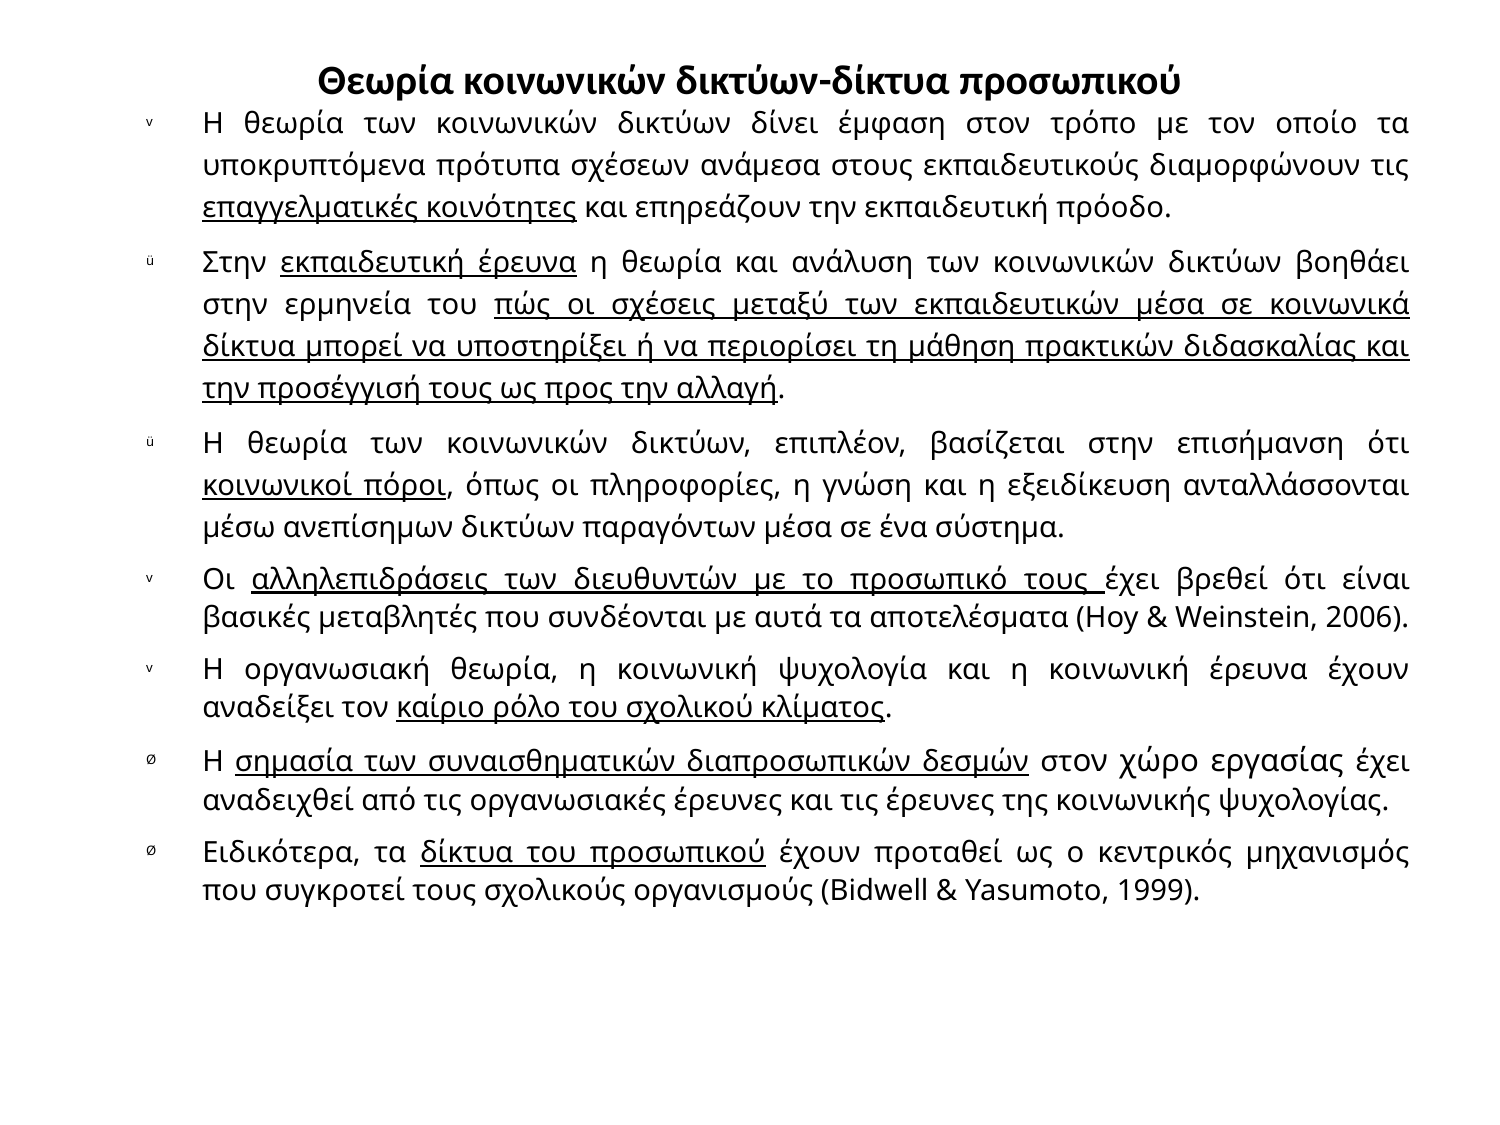

# Θεωρία κοινωνικών δικτύων-δίκτυα προσωπικού
Η θεωρία των κοινωνικών δικτύων δίνει έμφαση στον τρόπο με τον οποίο τα υποκρυπτόμενα πρότυπα σχέσεων ανάμεσα στους εκπαιδευτικούς διαμορφώνουν τις επαγγελματικές κοινότητες και επηρεάζουν την εκπαιδευτική πρόοδο.
Στην εκπαιδευτική έρευνα η θεωρία και ανάλυση των κοινωνικών δικτύων βοηθάει στην ερμηνεία του πώς οι σχέσεις μεταξύ των εκπαιδευτικών μέσα σε κοινωνικά δίκτυα μπορεί να υποστηρίξει ή να περιορίσει τη μάθηση πρακτικών διδασκαλίας και την προσέγγισή τους ως προς την αλλαγή.
Η θεωρία των κοινωνικών δικτύων, επιπλέον, βασίζεται στην επισήμανση ότι κοινωνικοί πόροι, όπως οι πληροφορίες, η γνώση και η εξειδίκευση ανταλλάσσονται μέσω ανεπίσημων δικτύων παραγόντων μέσα σε ένα σύστημα.
Οι αλληλεπιδράσεις των διευθυντών με το προσωπικό τους έχει βρεθεί ότι είναι βασικές μεταβλητές που συνδέονται με αυτά τα αποτελέσματα (Hoy & Weinstein, 2006).
Η οργανωσιακή θεωρία, η κοινωνική ψυχολογία και η κοινωνική έρευνα έχουν αναδείξει τον καίριο ρόλο του σχολικού κλίματος.
Η σημασία των συναισθηματικών διαπροσωπικών δεσμών στον χώρο εργασίας έχει αναδειχθεί από τις οργανωσιακές έρευνες και τις έρευνες της κοινωνικής ψυχολογίας.
Ειδικότερα, τα δίκτυα του προσωπικού έχουν προταθεί ως ο κεντρικός μηχανισμός που συγκροτεί τους σχολικούς οργανισμούς (Bidwell & Yasumoto, 1999).